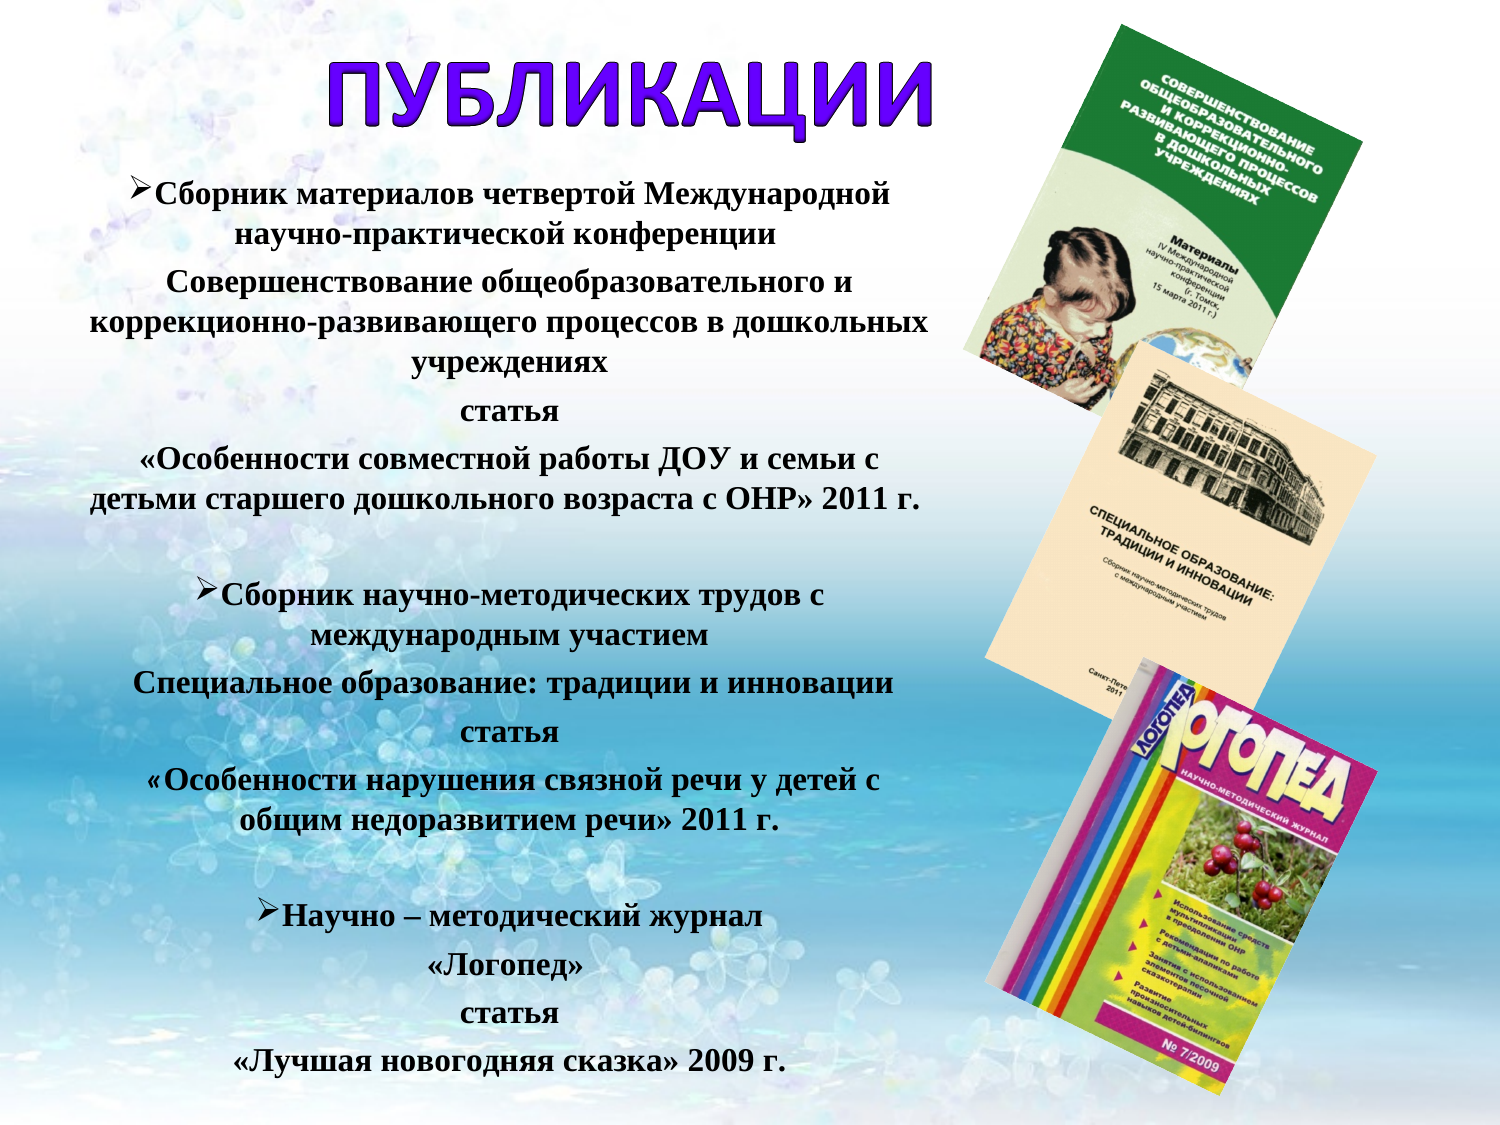

Сборник материалов четвертой Международной научно-практической конференции
Совершенствование общеобразовательного и коррекционно-развивающего процессов в дошкольных учреждениях
статья
«Особенности совместной работы ДОУ и семьи с детьми старшего дошкольного возраста с ОНР» 2011 г.
Сборник научно-методических трудов с международным участием
 Специальное образование: традиции и инновации
статья
 «Особенности нарушения связной речи у детей с общим недоразвитием речи» 2011 г.
Научно – методический журнал
«Логопед»
статья
«Лучшая новогодняя сказка» 2009 г.